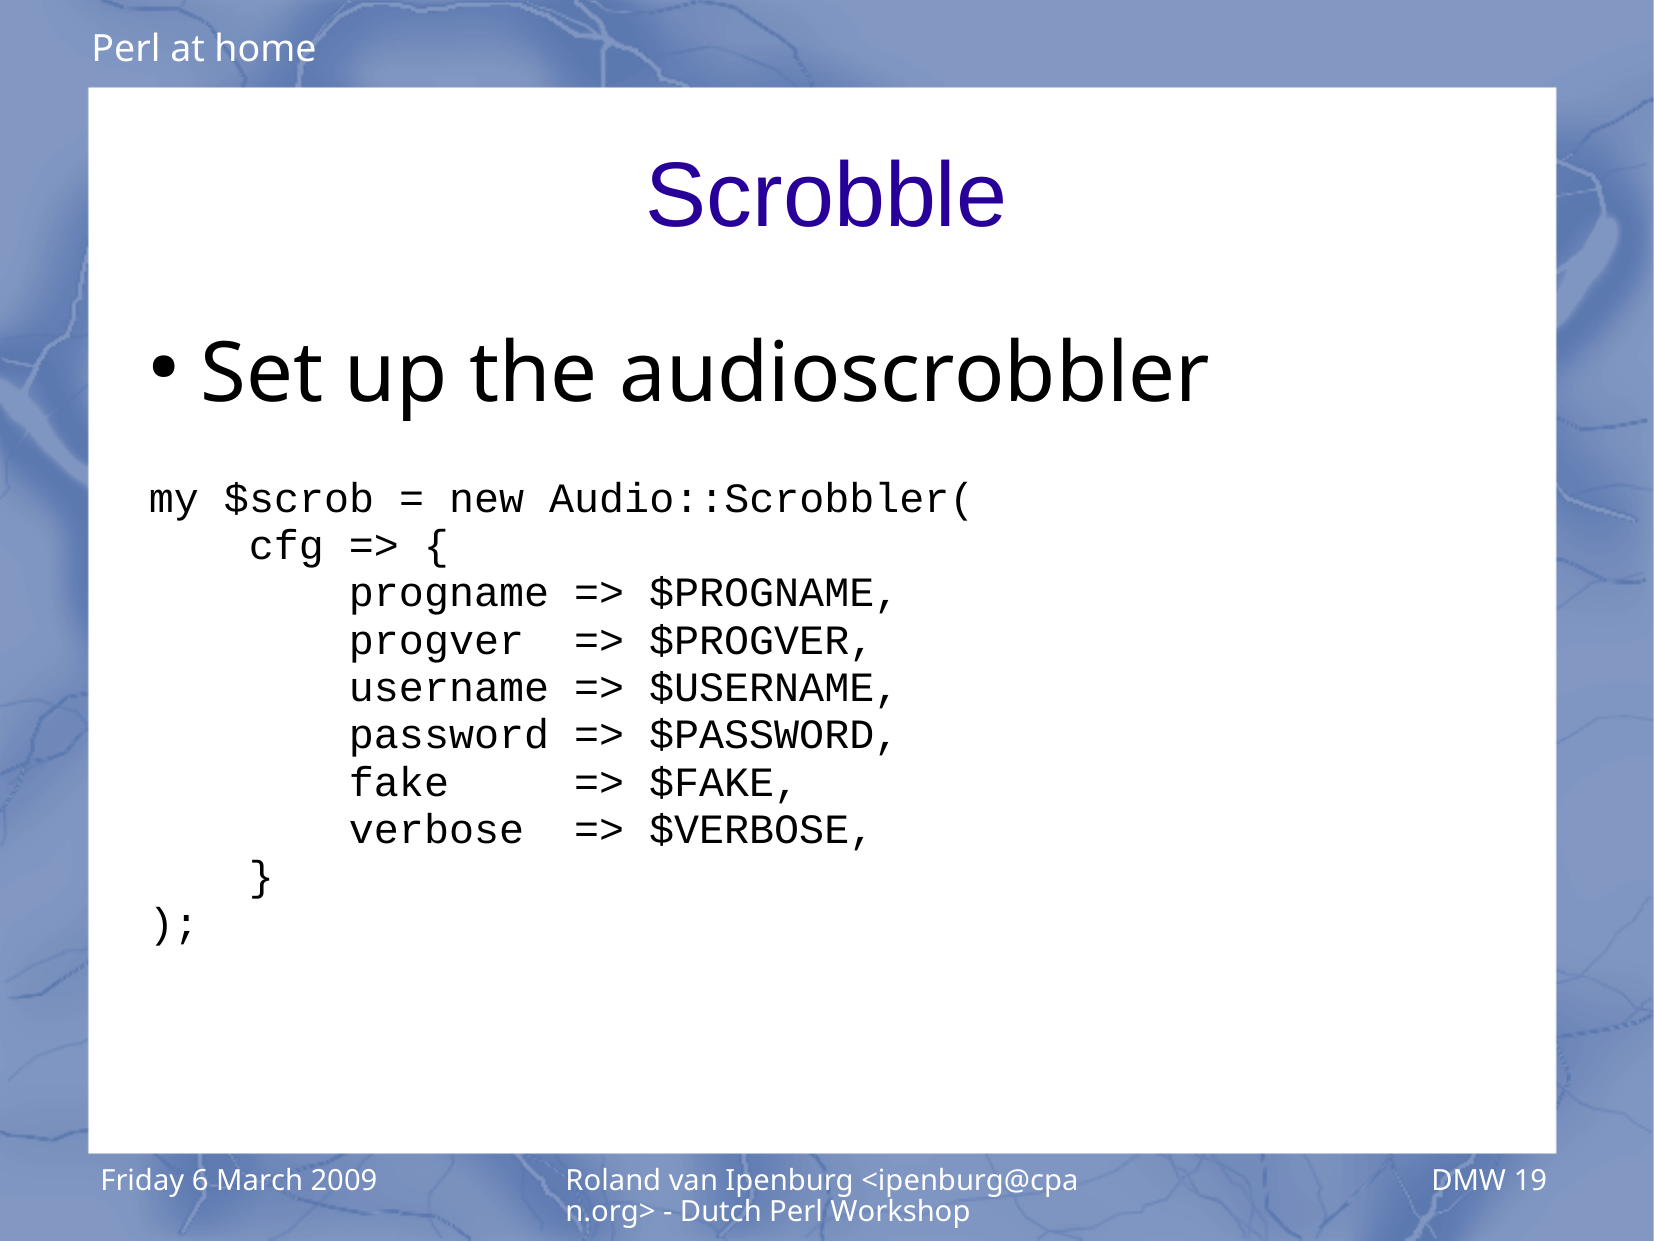

# Scrobble
 Set up the audioscrobbler
my $scrob = new Audio::Scrobbler(
 cfg => {
 progname => $PROGNAME,
 progver => $PROGVER,
 username => $USERNAME,
 password => $PASSWORD,
 fake => $FAKE,
 verbose => $VERBOSE,
 }
);
Friday 6 March 2009
Roland van Ipenburg <ipenburg@cpan.org> - Dutch Perl Workshop
19